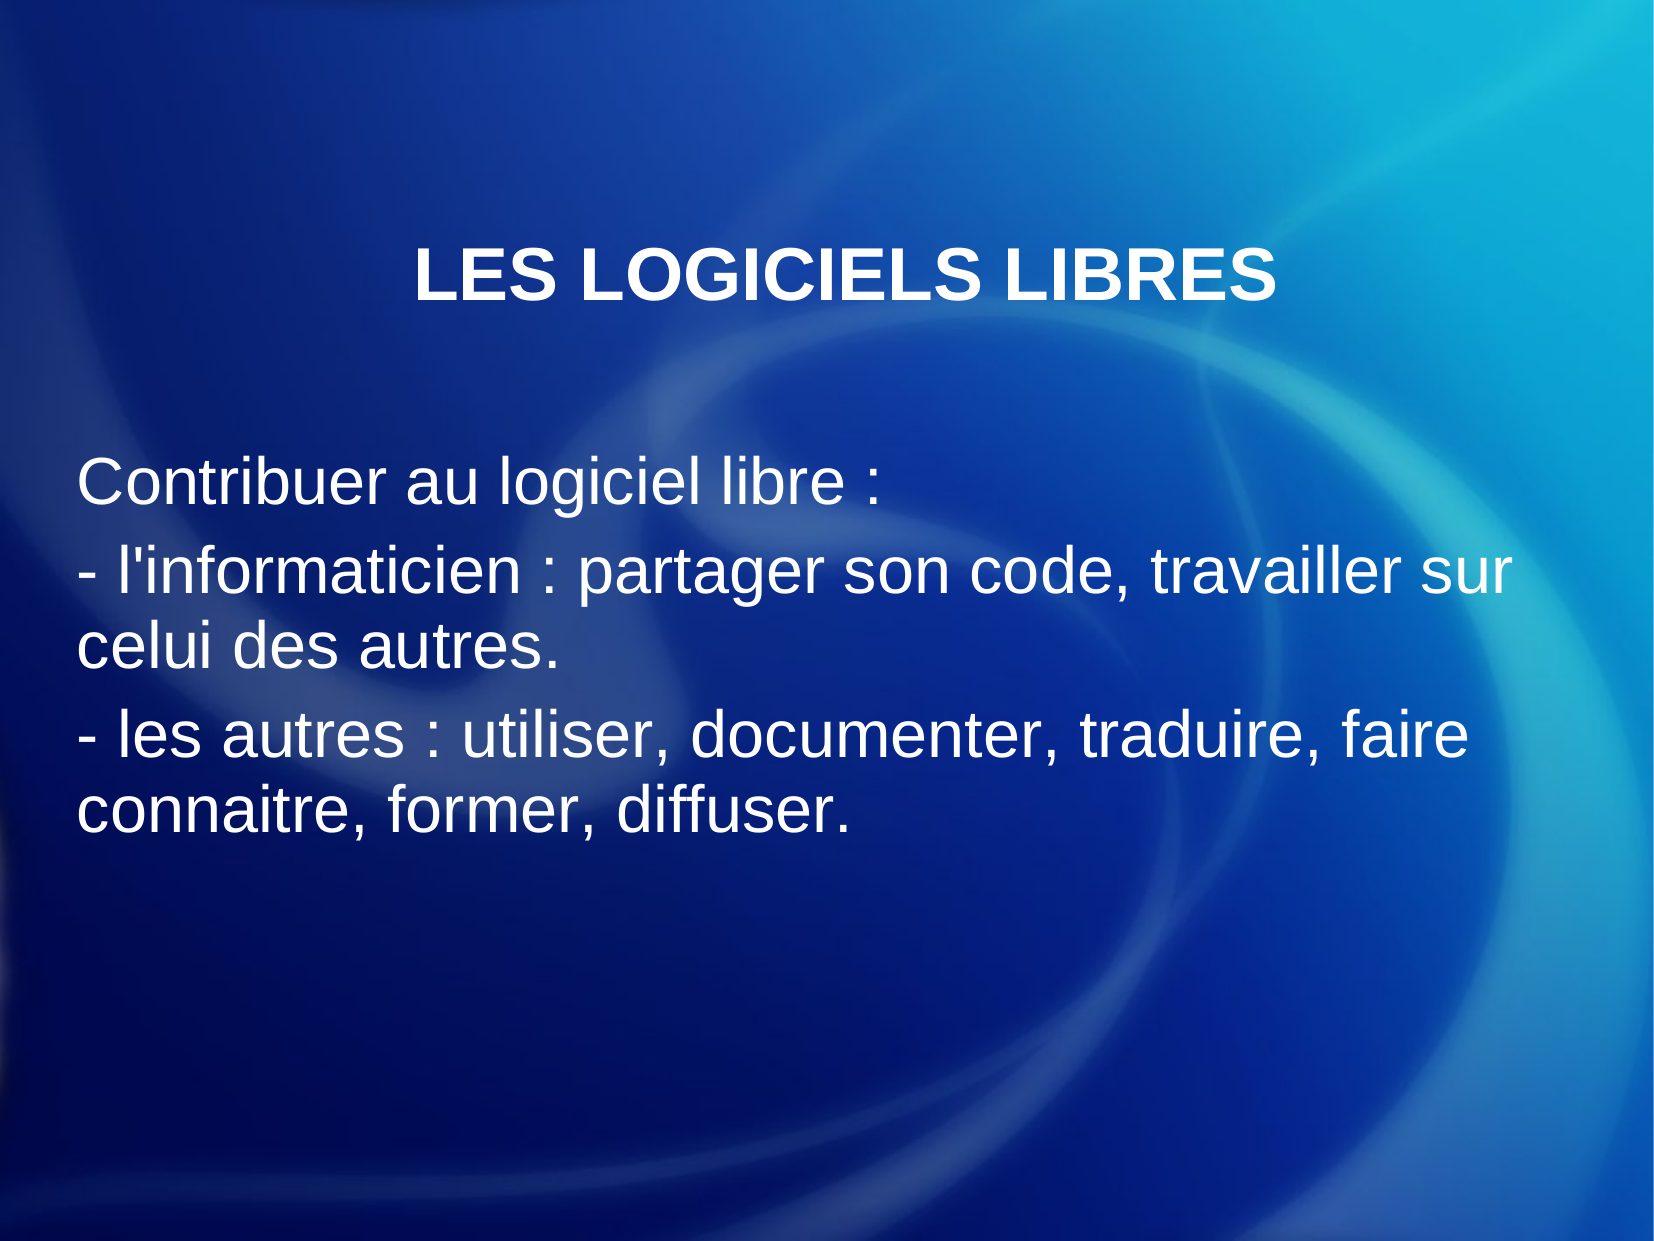

# LES LOGICIELS LIBRES
Contribuer au logiciel libre :
- l'informaticien : partager son code, travailler sur celui des autres.
- les autres : utiliser, documenter, traduire, faire connaitre, former, diffuser.